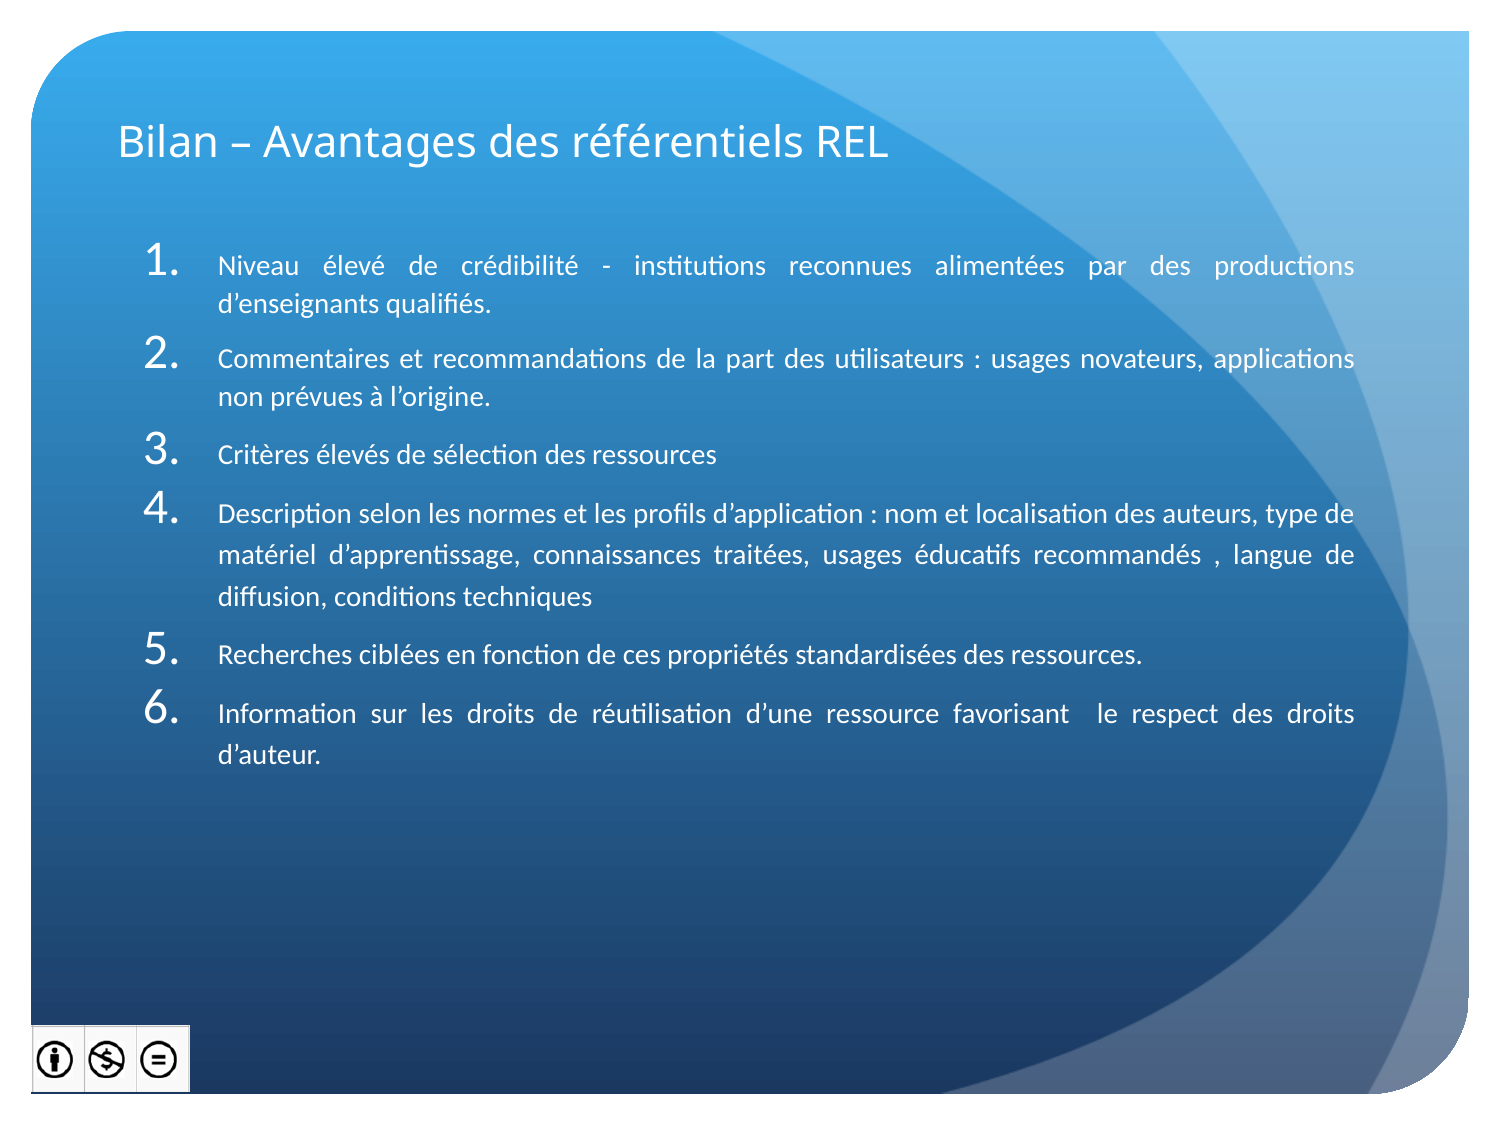

# Bilan – Avantages des référentiels REL
Niveau élevé de crédibilité - institutions reconnues alimentées par des productions d’enseignants qualifiés.
Commentaires et recommandations de la part des utilisateurs : usages novateurs, applications non prévues à l’origine.
Critères élevés de sélection des ressources
Description selon les normes et les profils d’application : nom et localisation des auteurs, type de matériel d’apprentissage, connaissances traitées, usages éducatifs recommandés , langue de diffusion, conditions techniques
Recherches ciblées en fonction de ces propriétés standardisées des ressources.
Information sur les droits de réutilisation d’une ressource favorisant le respect des droits d’auteur.